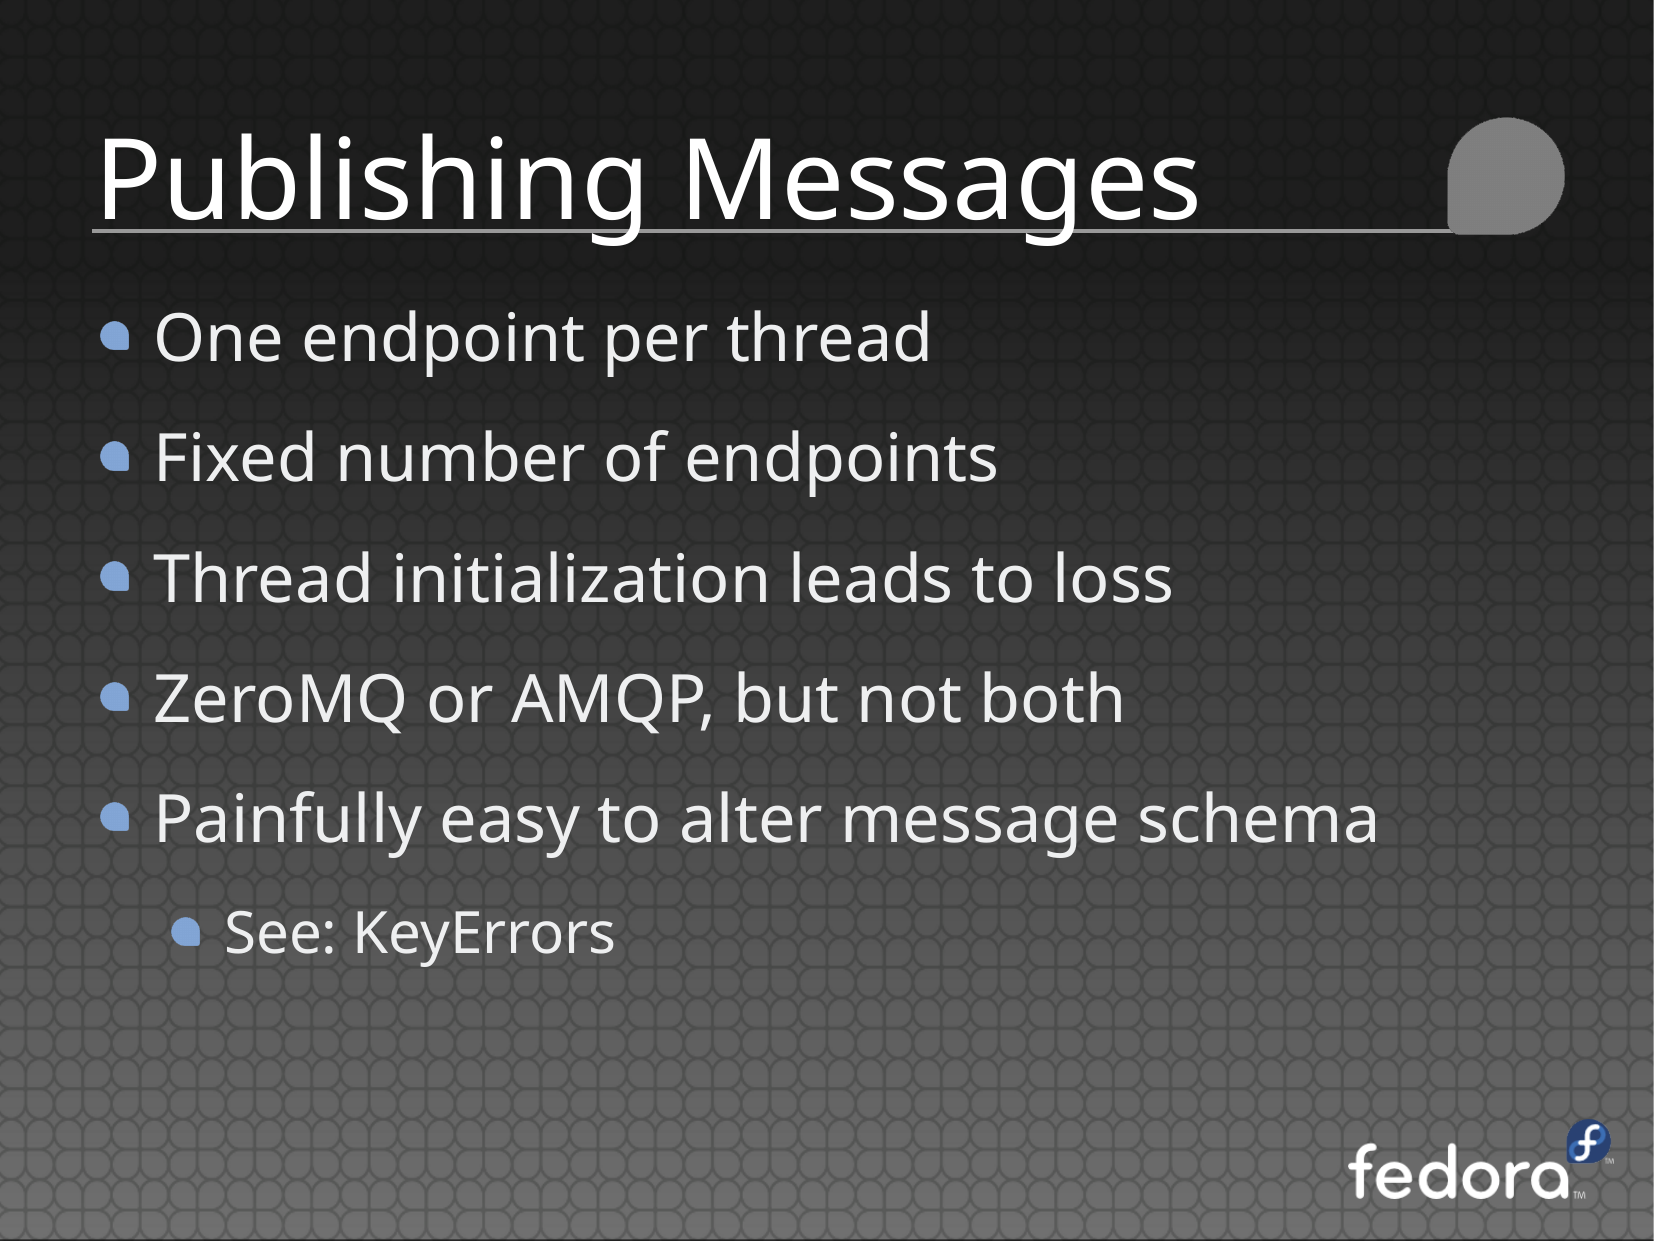

Publishing Messages
# One endpoint per thread
Fixed number of endpoints
Thread initialization leads to loss
ZeroMQ or AMQP, but not both
Painfully easy to alter message schema
See: KeyErrors